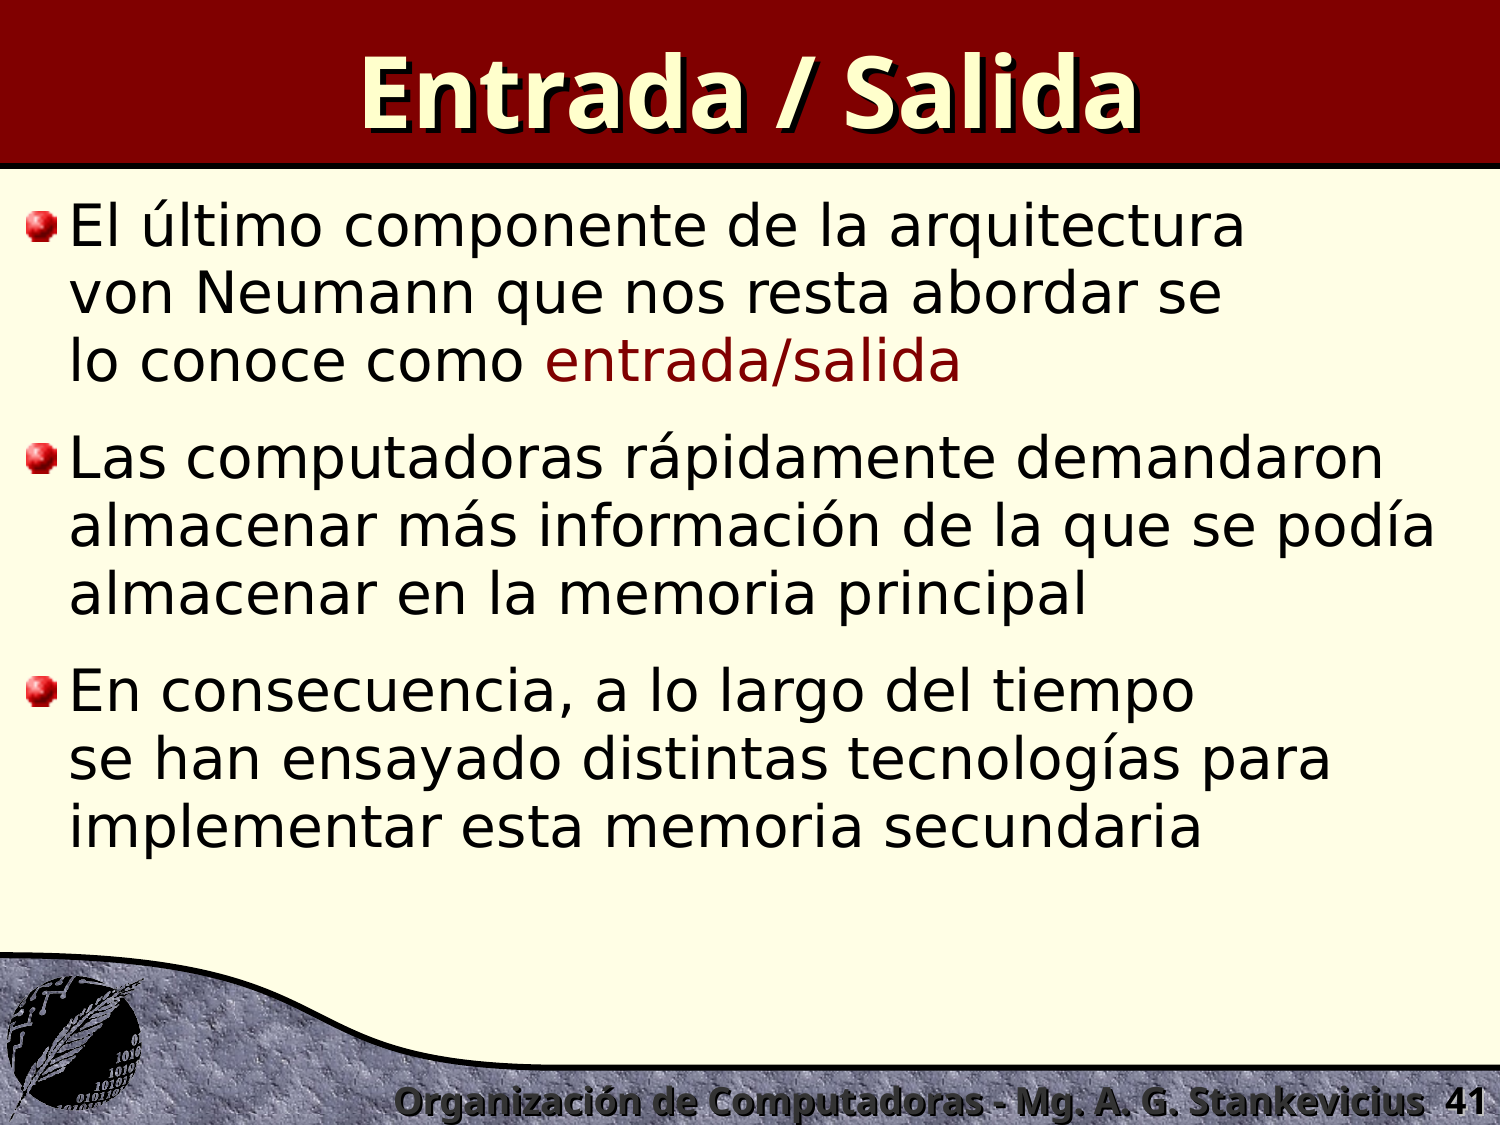

# Entrada / Salida
El último componente de la arquitectura
von Neumann que nos resta abordar se
lo conoce como entrada/salida
Las computadoras rápidamente demandaron almacenar más información de la que se podía almacenar en la memoria principal
En consecuencia, a lo largo del tiempo
se han ensayado distintas tecnologías para implementar esta memoria secundaria
41